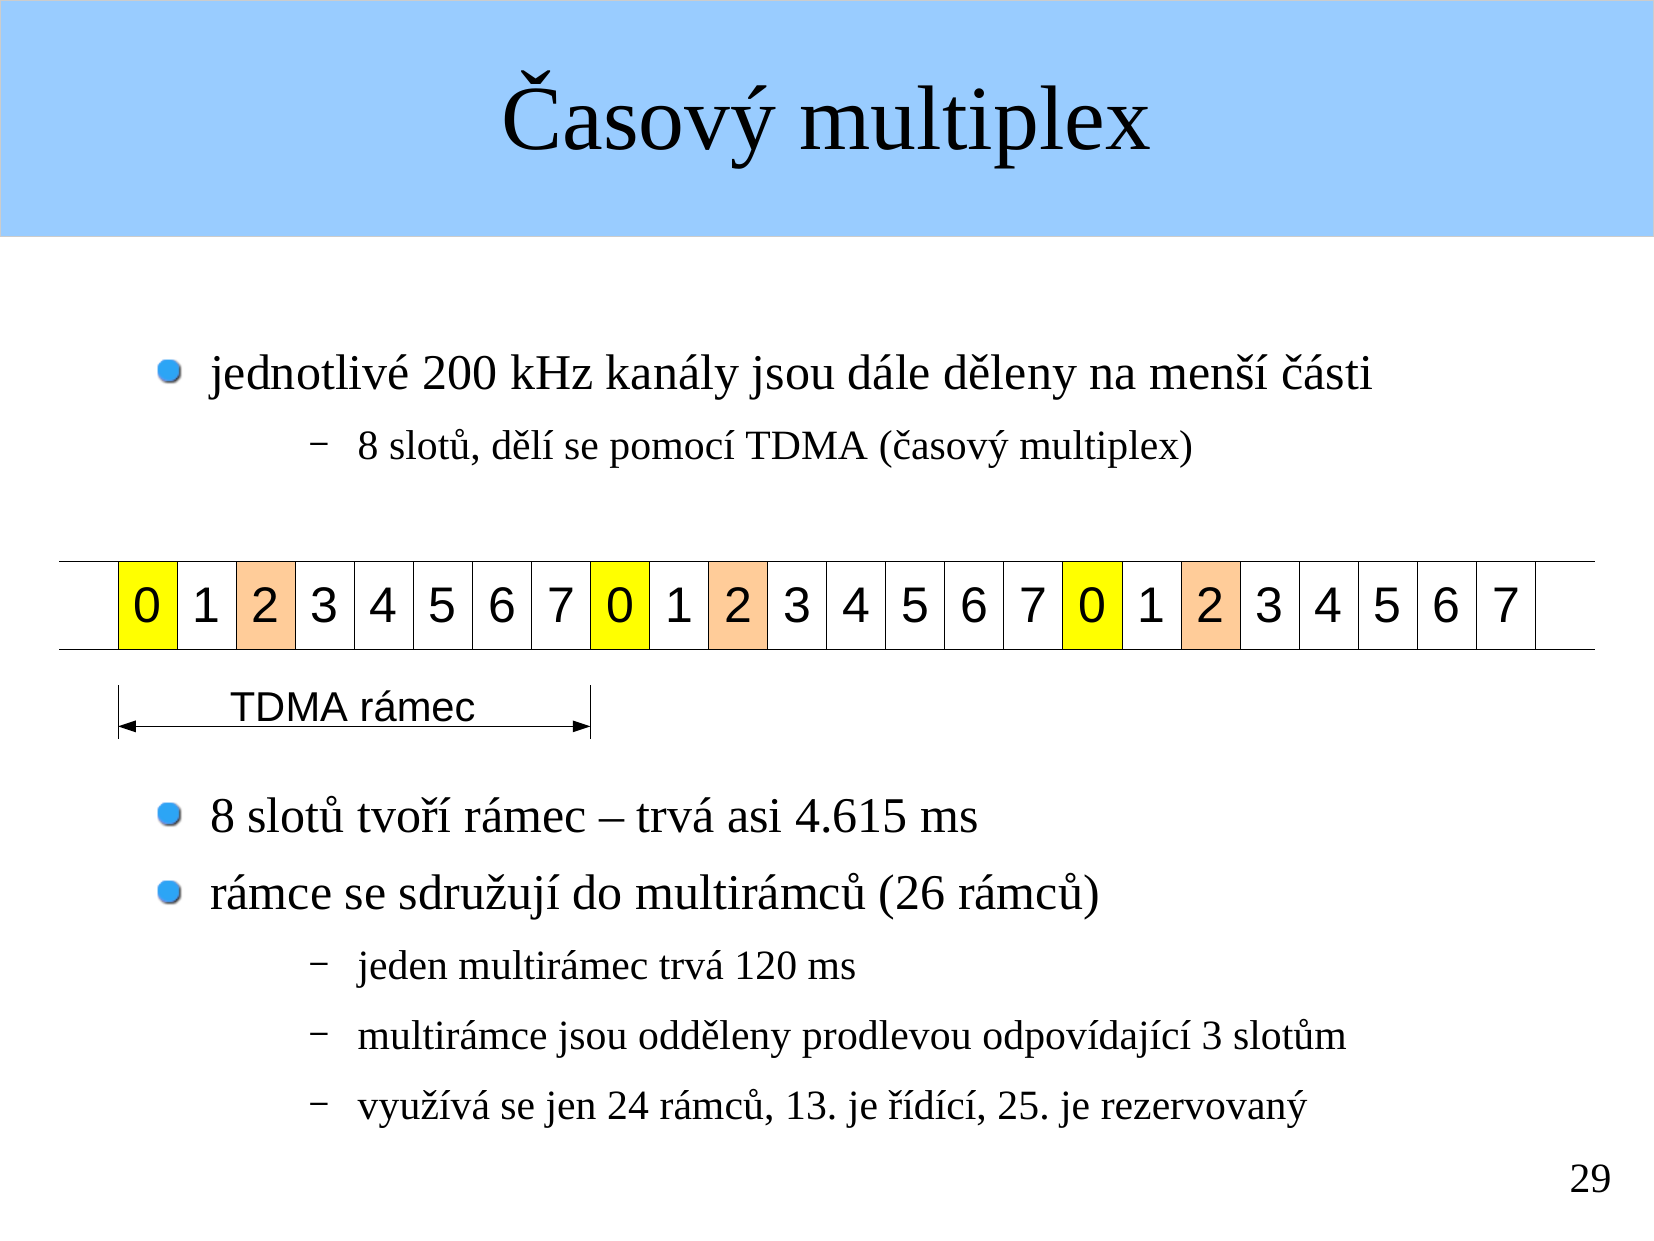

# Časový multiplex
jednotlivé 200 kHz kanály jsou dále děleny na menší části
8 slotů, dělí se pomocí TDMA (časový multiplex)
0
1
2
3
4
5
6
7
0
1
2
3
4
5
6
7
0
1
2
3
4
5
6
7
8 slotů tvoří rámec – trvá asi 4.615 ms
rámce se sdružují do multirámců (26 rámců)
jeden multirámec trvá 120 ms
multirámce jsou odděleny prodlevou odpovídající 3 slotům
využívá se jen 24 rámců, 13. je řídící, 25. je rezervovaný